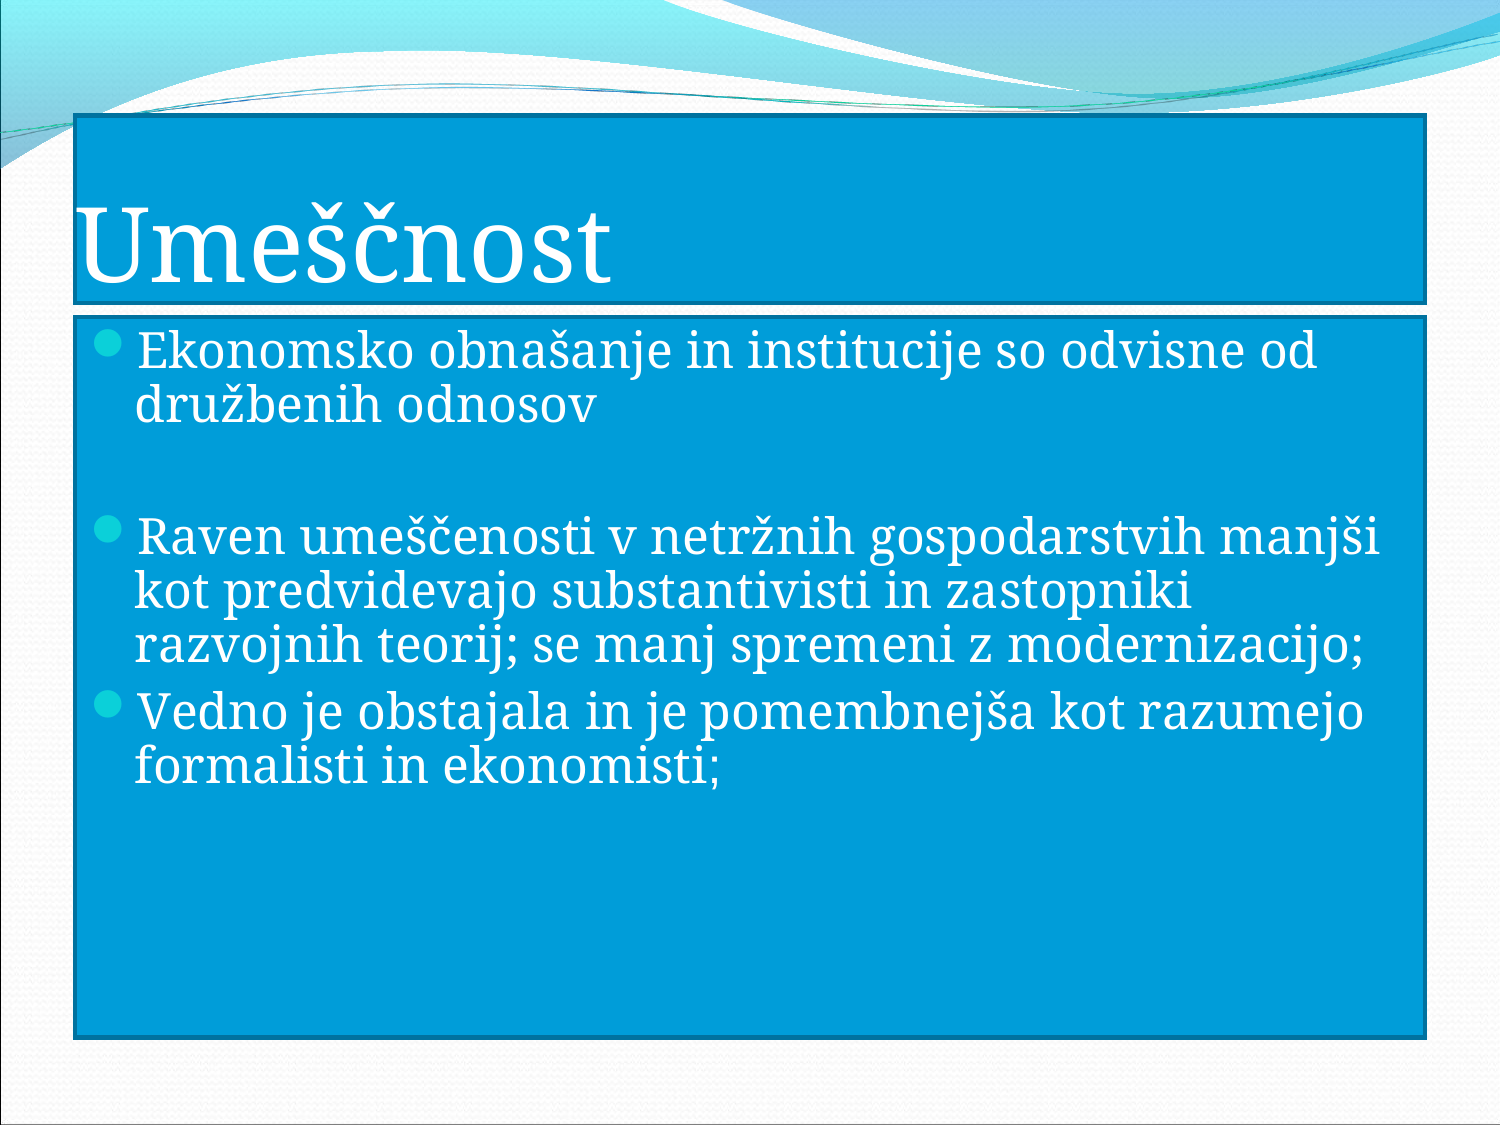

# Umeščnost
Ekonomsko obnašanje in institucije so odvisne od družbenih odnosov
Raven umeščenosti v netržnih gospodarstvih manjši kot predvidevajo substantivisti in zastopniki razvojnih teorij; se manj spremeni z modernizacijo;
Vedno je obstajala in je pomembnejša kot razumejo formalisti in ekonomisti;